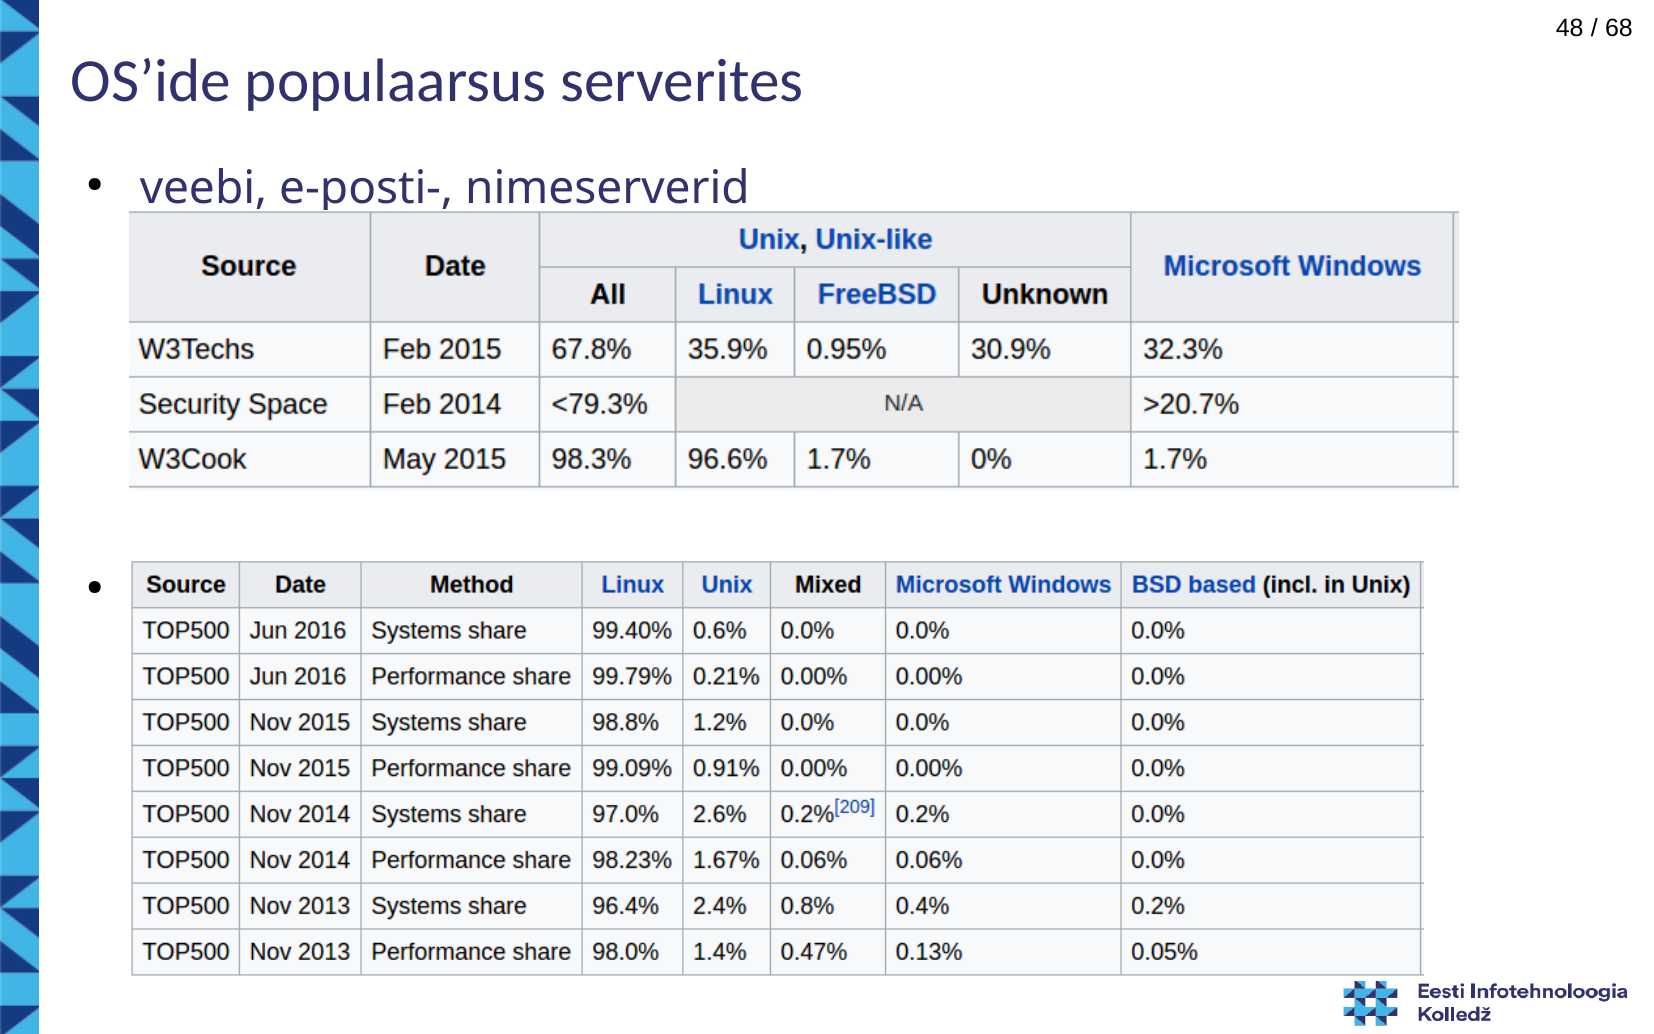

# OS’ide populaarsus serverites
veebi, e-posti-, nimeserverid
superarvutid